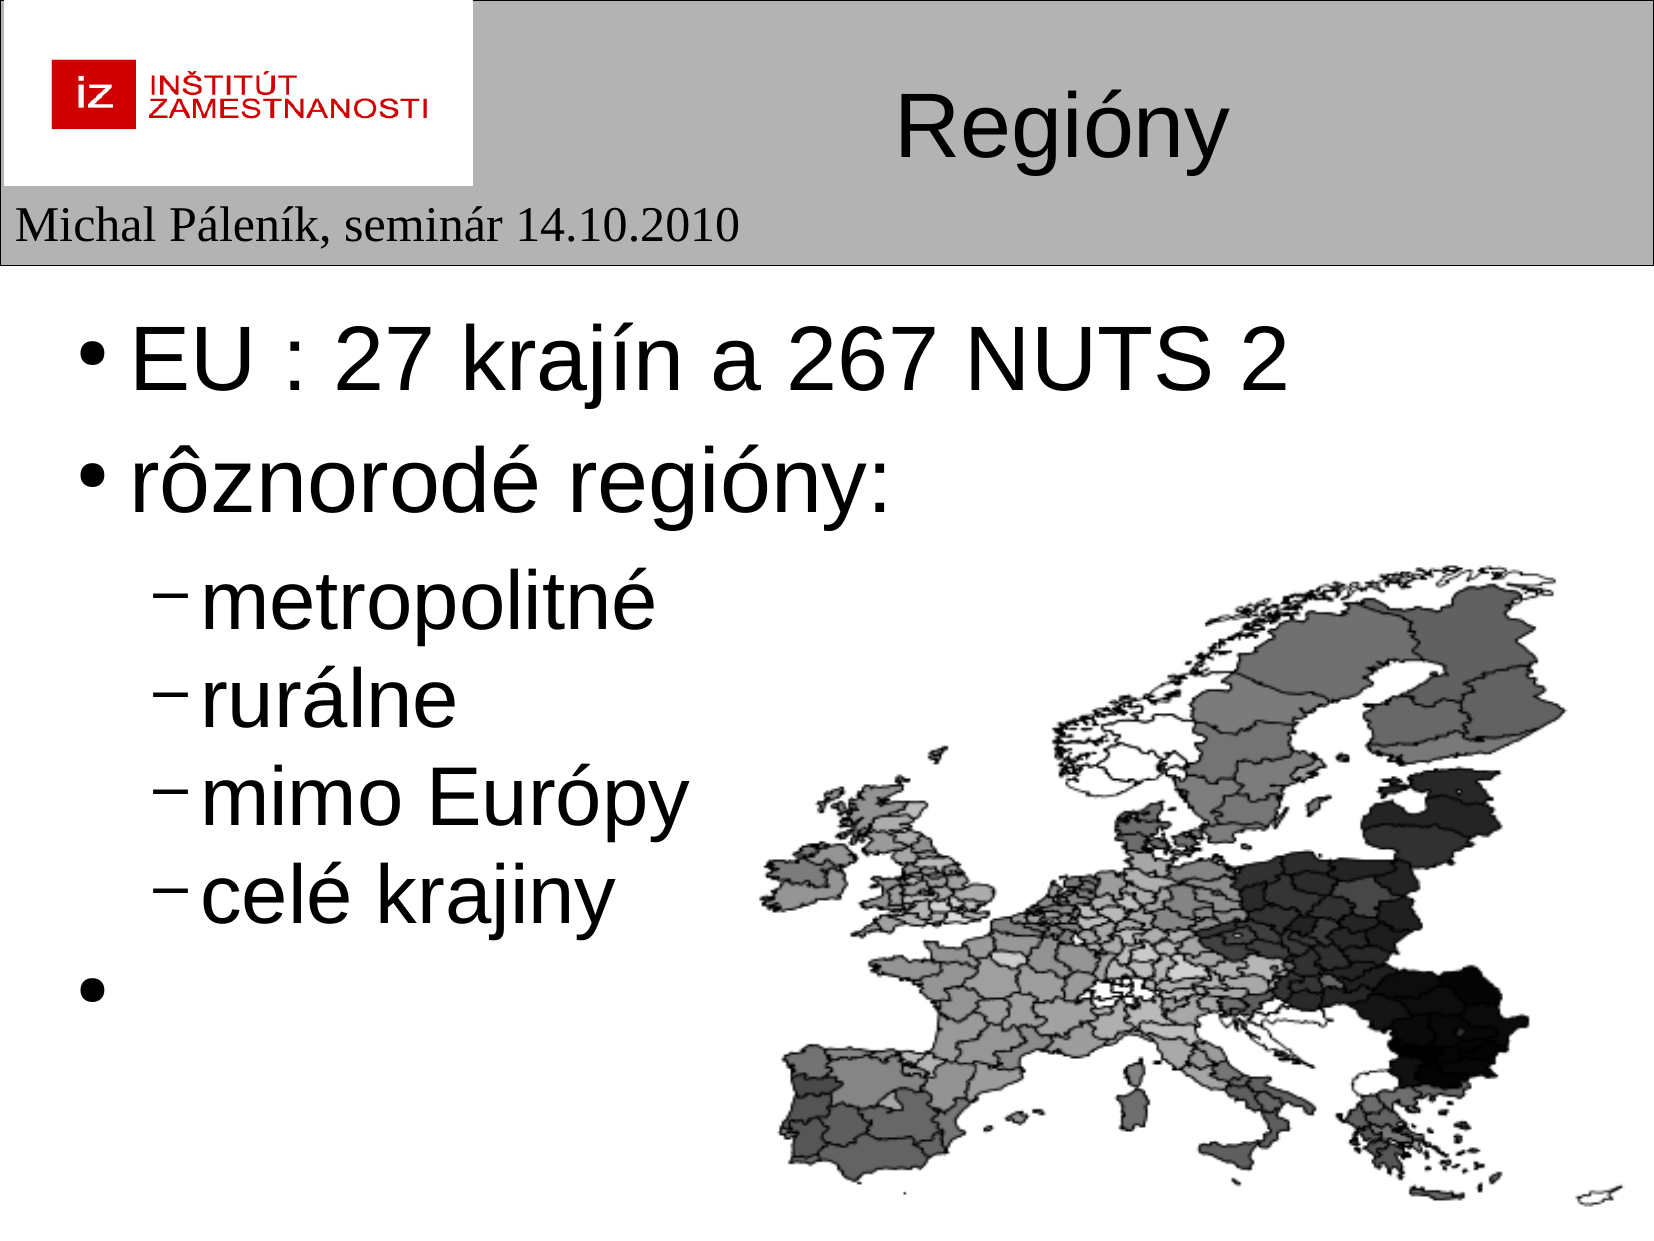

# Regióny
EU : 27 krajín a 267 NUTS 2
rôznorodé regióny:
metropolitné
rurálne
mimo Európy
celé krajiny